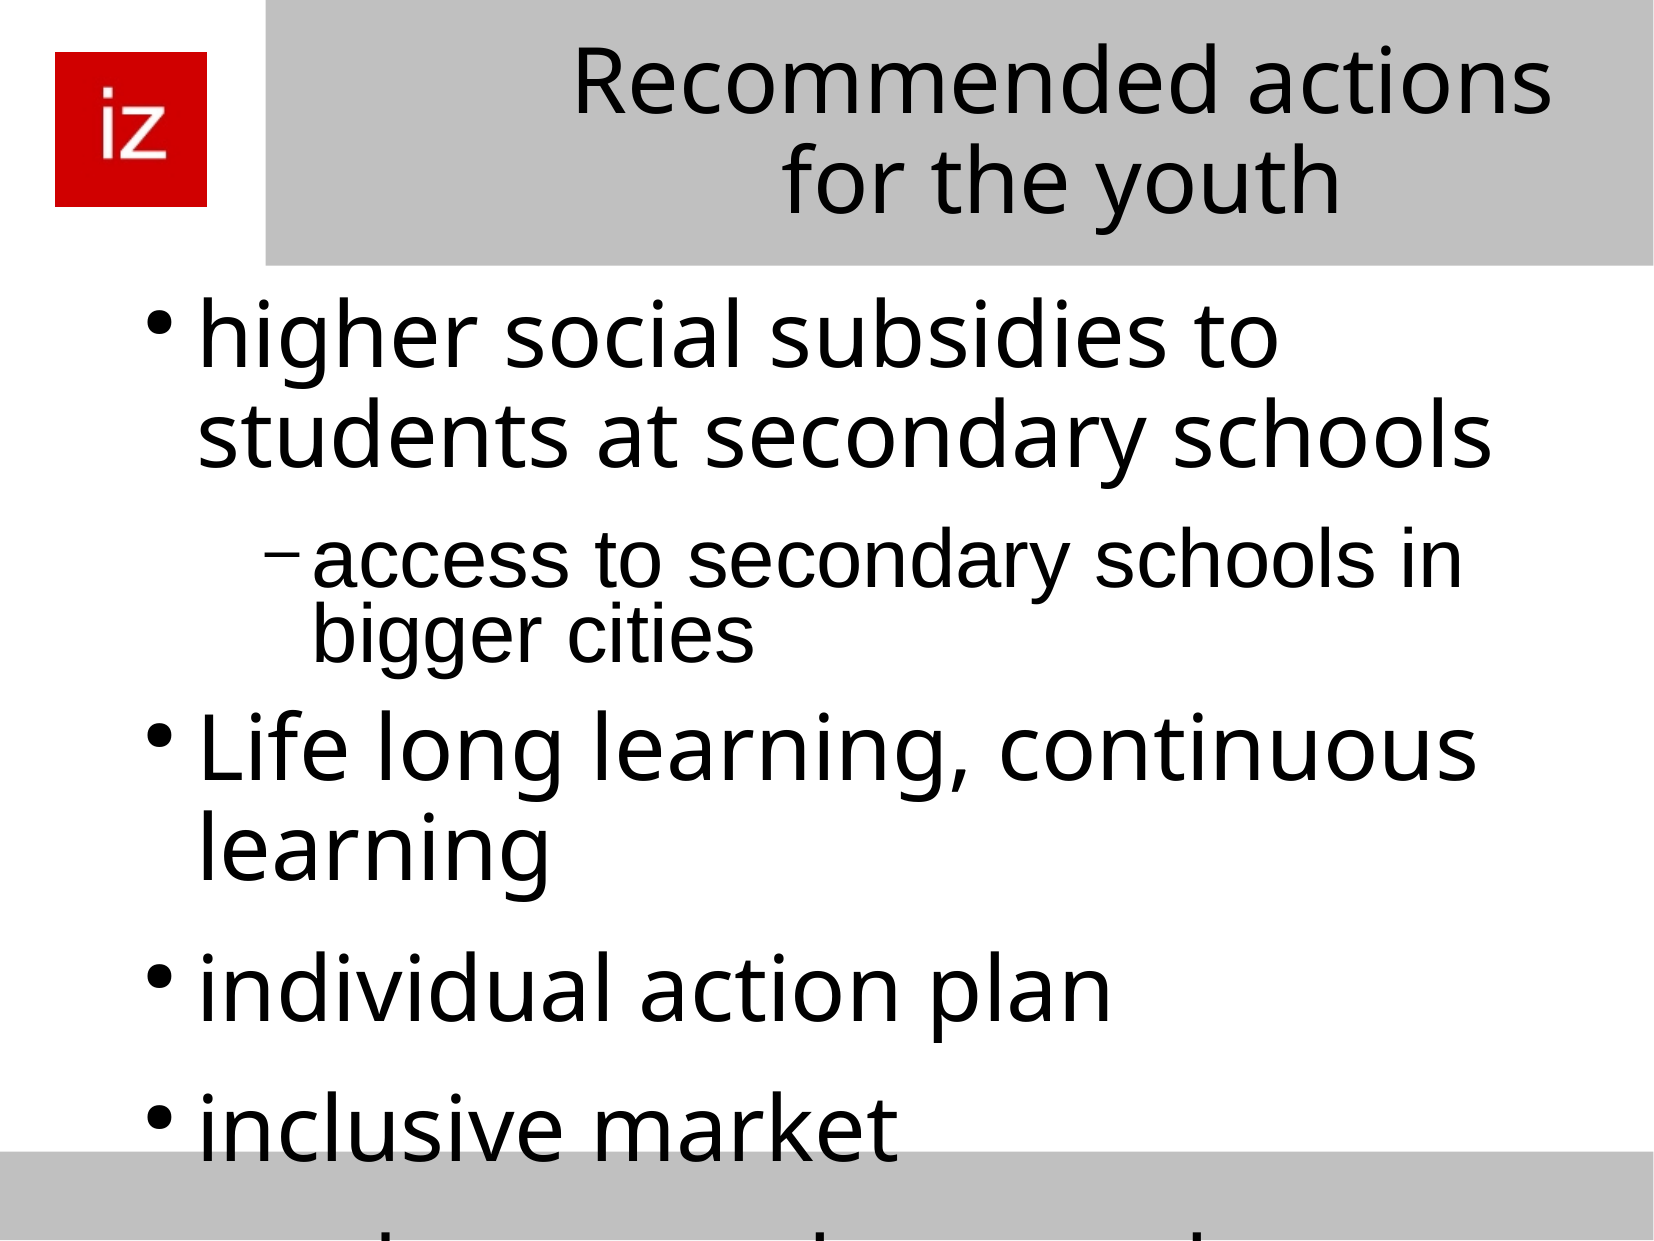

# Recommended actions for the youth
higher social subsidies to students at secondary schools
access to secondary schools in bigger cities
Life long learning, continuous learning
individual action plan
inclusive market
graduate employment bonus